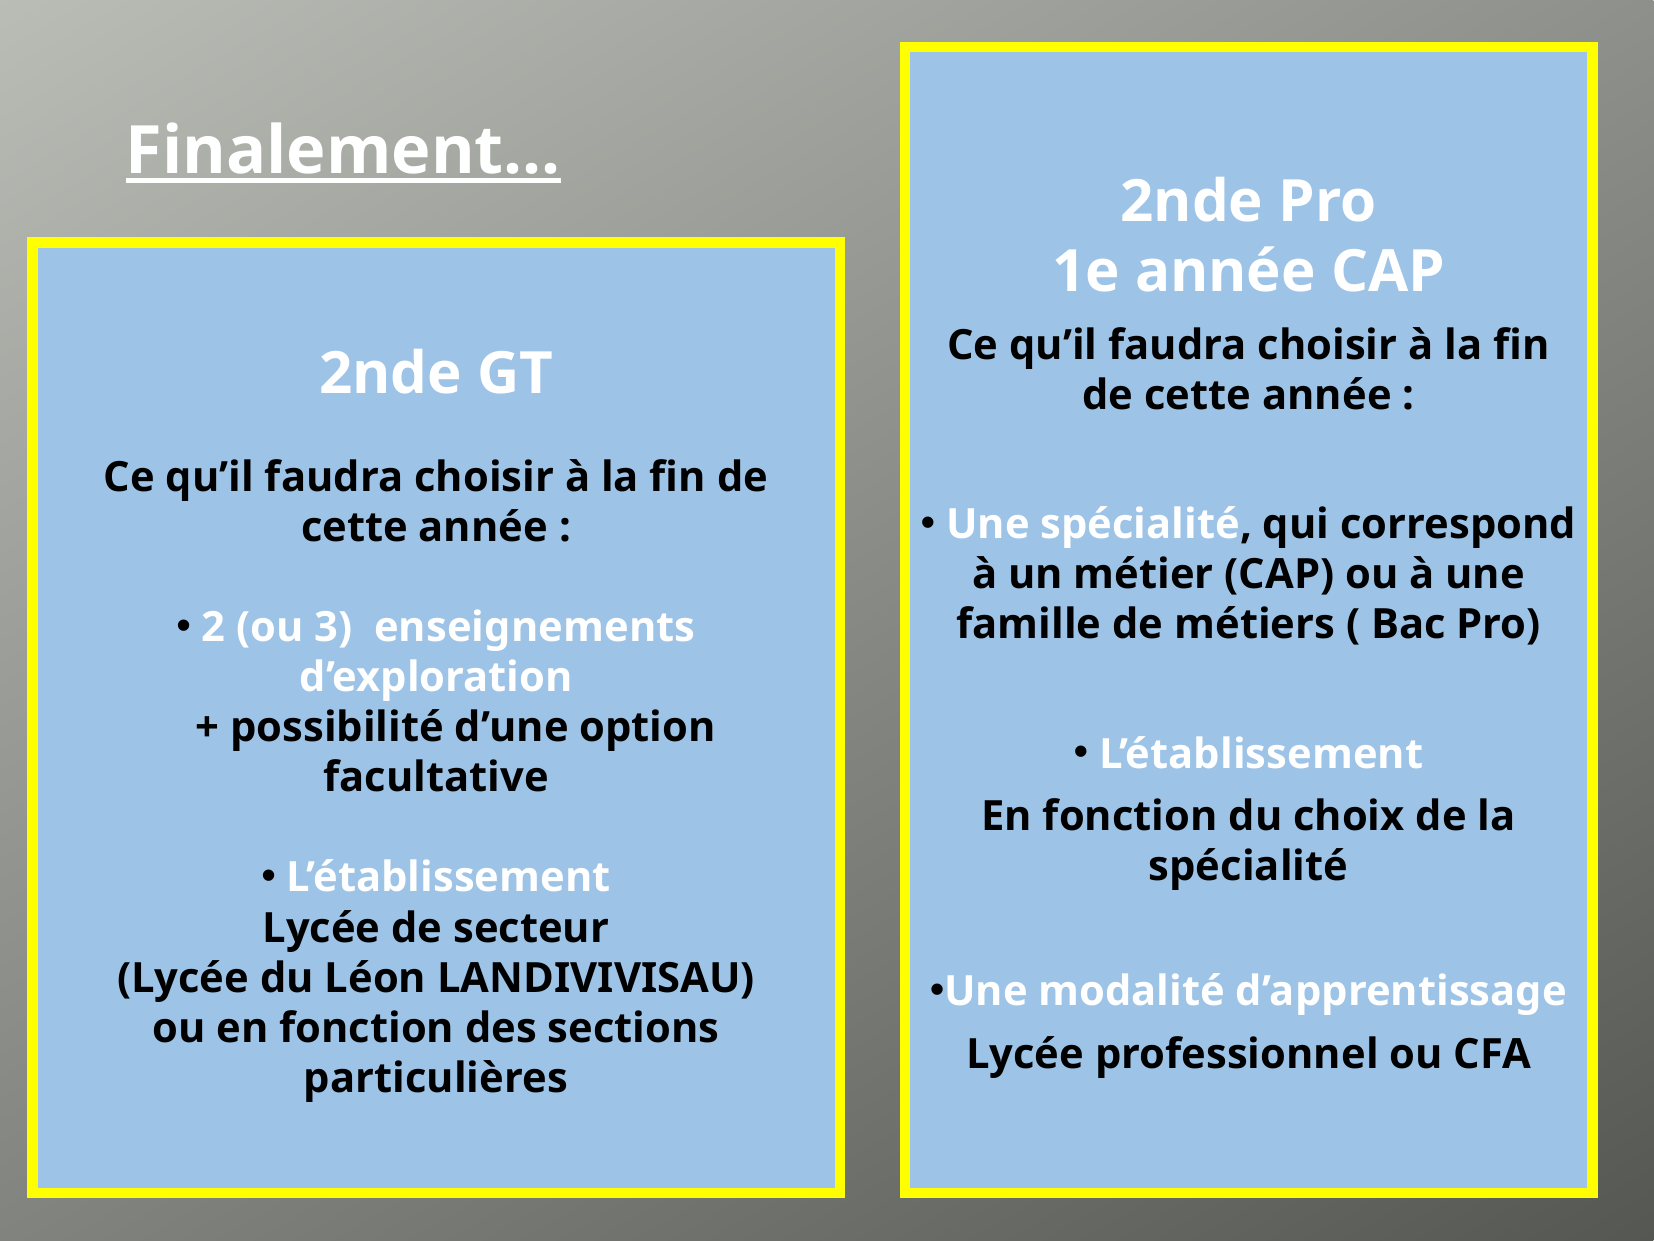

2nde Pro
1e année CAP
Ce qu’il faudra choisir à la fin de cette année :
 Une spécialité, qui correspond à un métier (CAP) ou à une famille de métiers ( Bac Pro)‏
 L’établissement
En fonction du choix de la spécialité
Une modalité d’apprentissage
Lycée professionnel ou CFA
Finalement…
2nde GT
Ce qu’il faudra choisir à la fin de cette année :
 2 (ou 3) enseignements d’exploration
	+ possibilité d’une option facultative
 L’établissement
Lycée de secteur
(Lycée du Léon LANDIVIVISAU)
ou en fonction des sections particulières